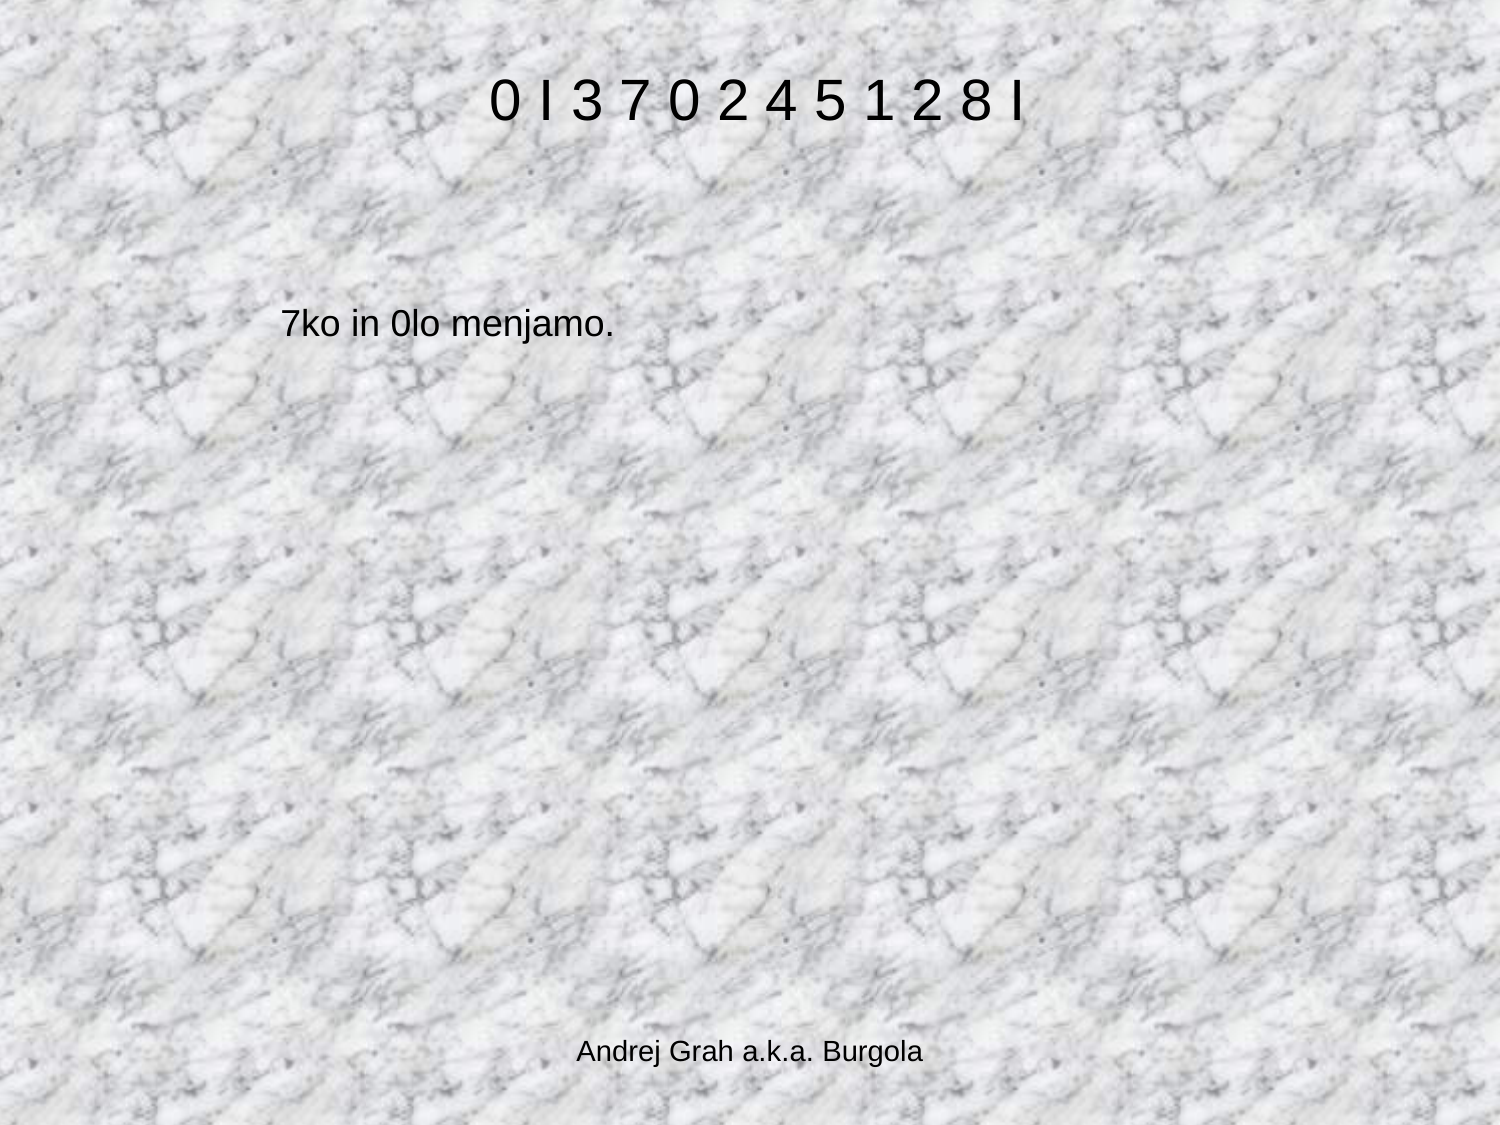

0 I 3 7 0 2 4 5 1 2 8 I
7ko in 0lo menjamo.
Andrej Grah a.k.a. Burgola